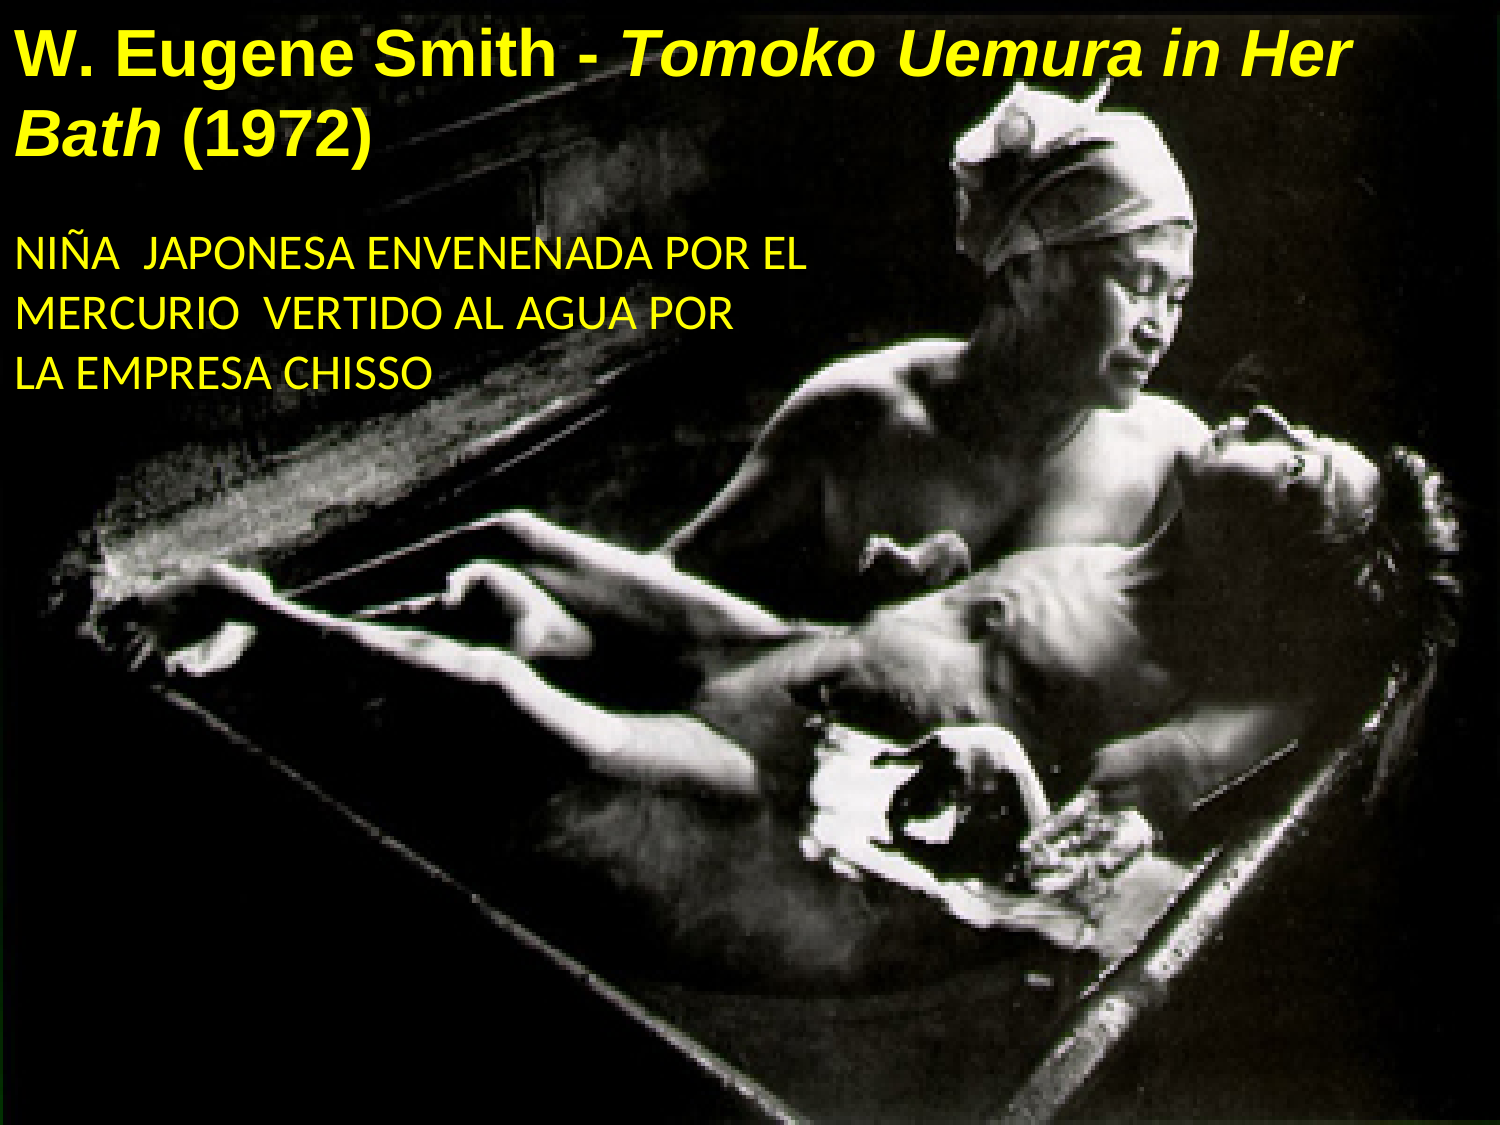

W. Eugene Smith - Tomoko Uemura in Her Bath (1972)
NIÑA JAPONESA ENVENENADA POR EL
MERCURIO VERTIDO AL AGUA POR
LA EMPRESA CHISSO